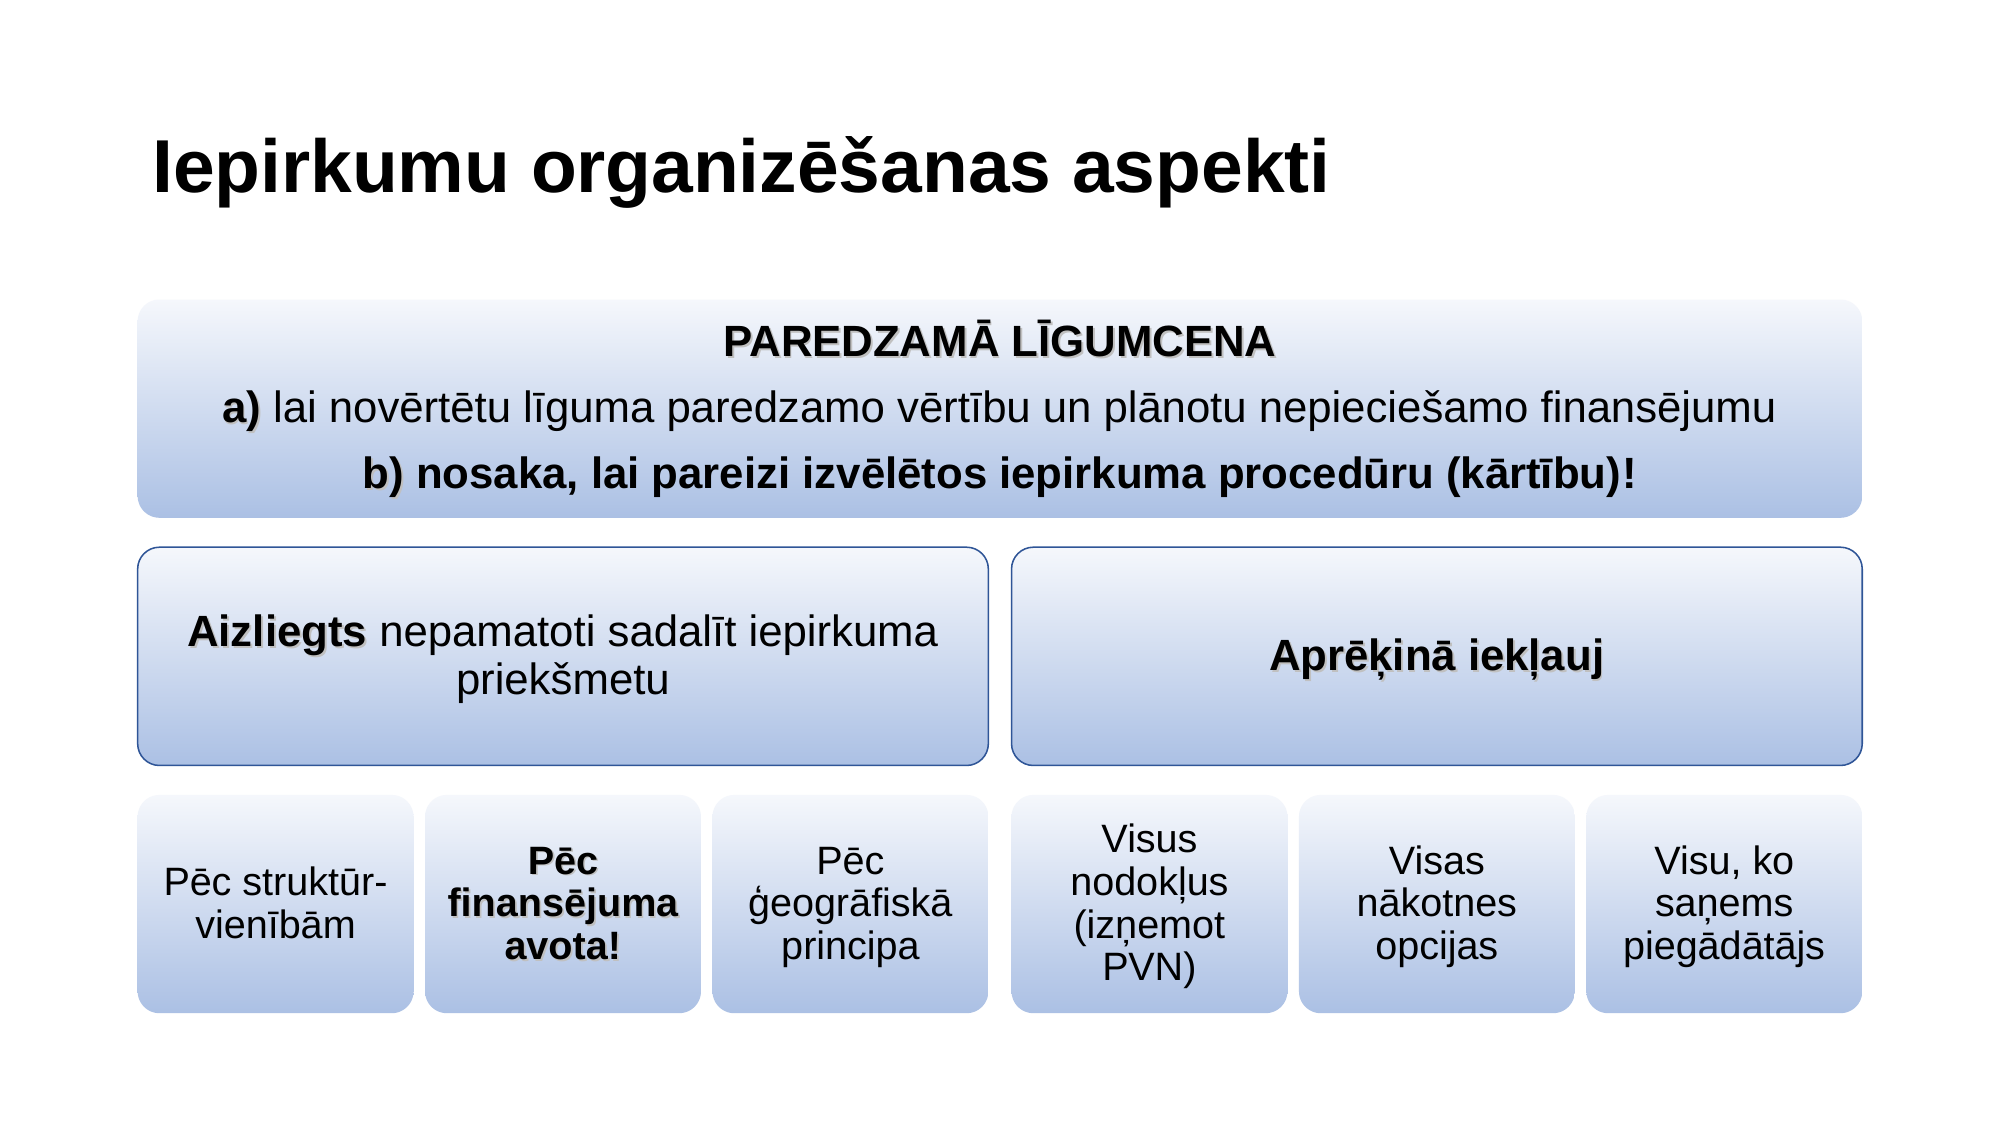

# Iepirkumu organizēšanas aspekti
PAREDZAMĀ LĪGUMCENA
a) lai novērtētu līguma paredzamo vērtību un plānotu nepieciešamo finansējumu
b) nosaka, lai pareizi izvēlētos iepirkuma procedūru (kārtību)!
Aizliegts nepamatoti sadalīt iepirkuma priekšmetu
Aprēķinā iekļauj
Pēc struktūr-vienībām
Pēc finansējuma avota!
Pēc ģeogrāfiskā principa
Visus nodokļus (izņemot PVN)
Visas nākotnes opcijas
Visu, ko saņems piegādātājs